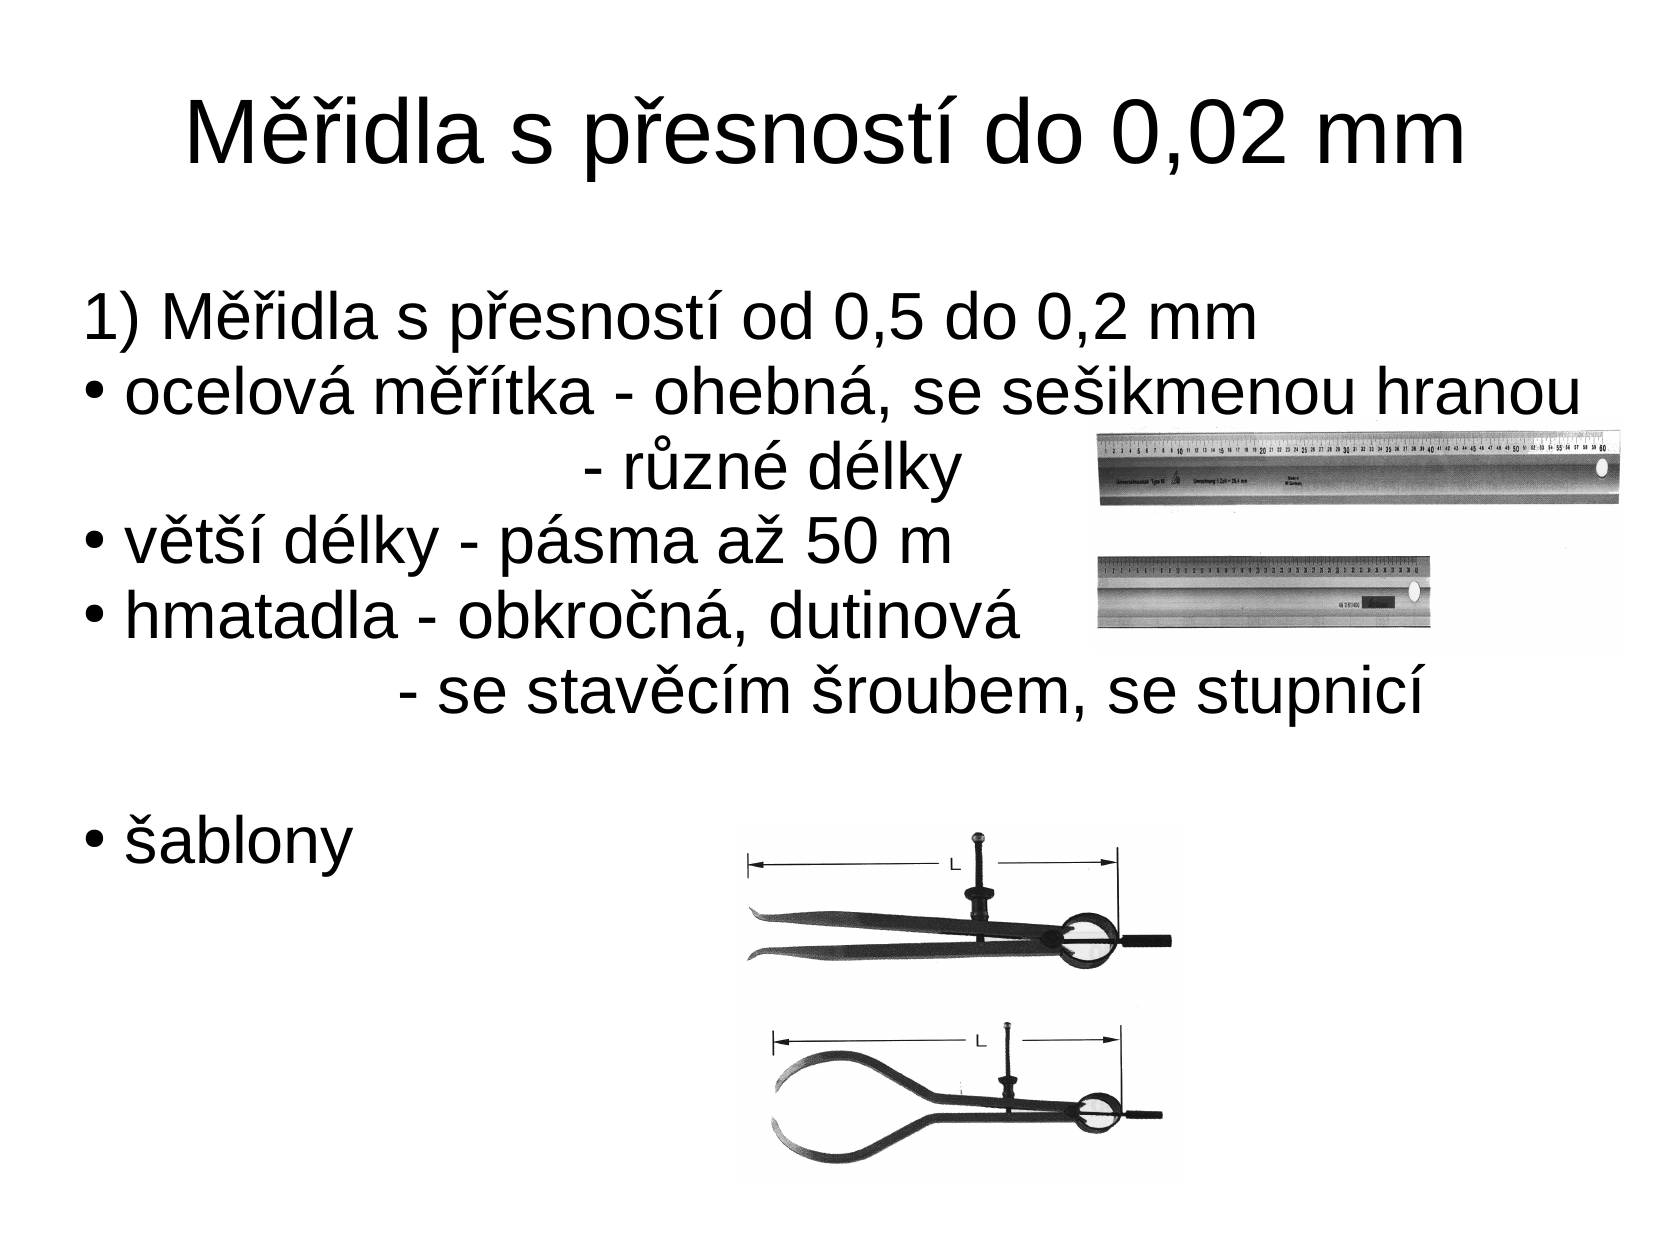

# Měřidla s přesností do 0,02 mm
1) Měřidla s přesností od 0,5 do 0,2 mm
 ocelová měřítka - ohebná, se sešikmenou hranou
 - různé délky
 větší délky - pásma až 50 m
 hmatadla - obkročná, dutinová
 - se stavěcím šroubem, se stupnicí
 šablony